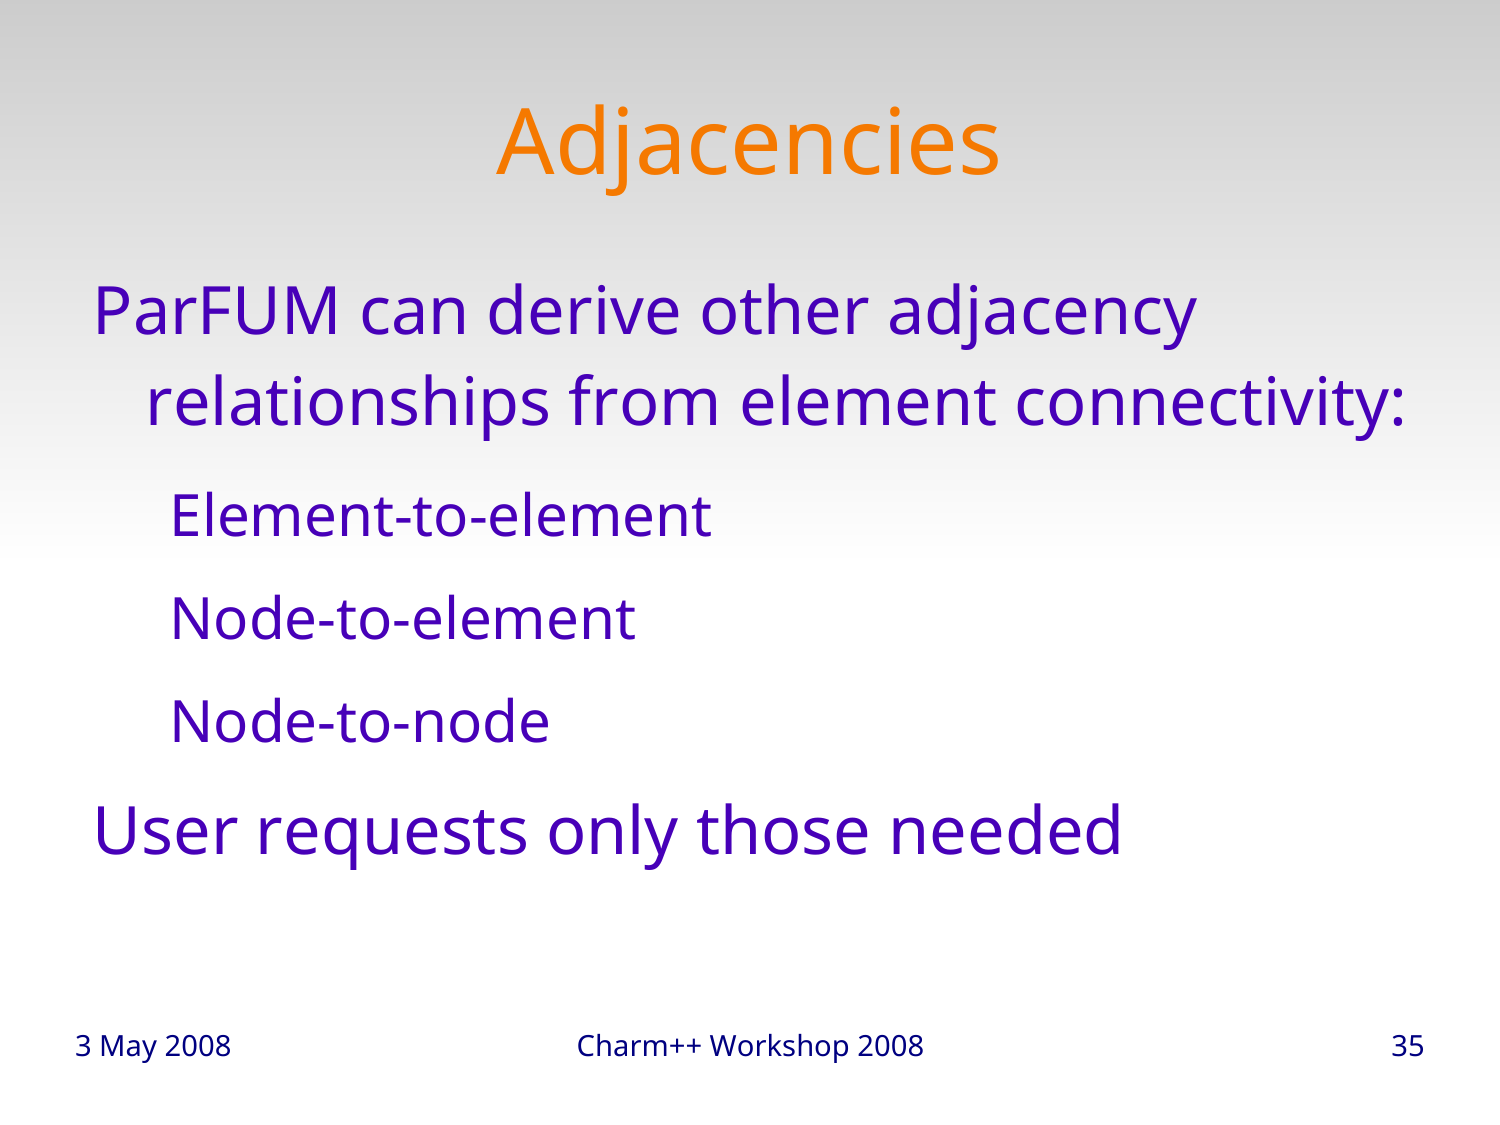

# Adjacencies
ParFUM can derive other adjacency relationships from element connectivity:
Element-to-element
Node-to-element
Node-to-node
User requests only those needed
3 May 2008
Charm++ Workshop 2008
35